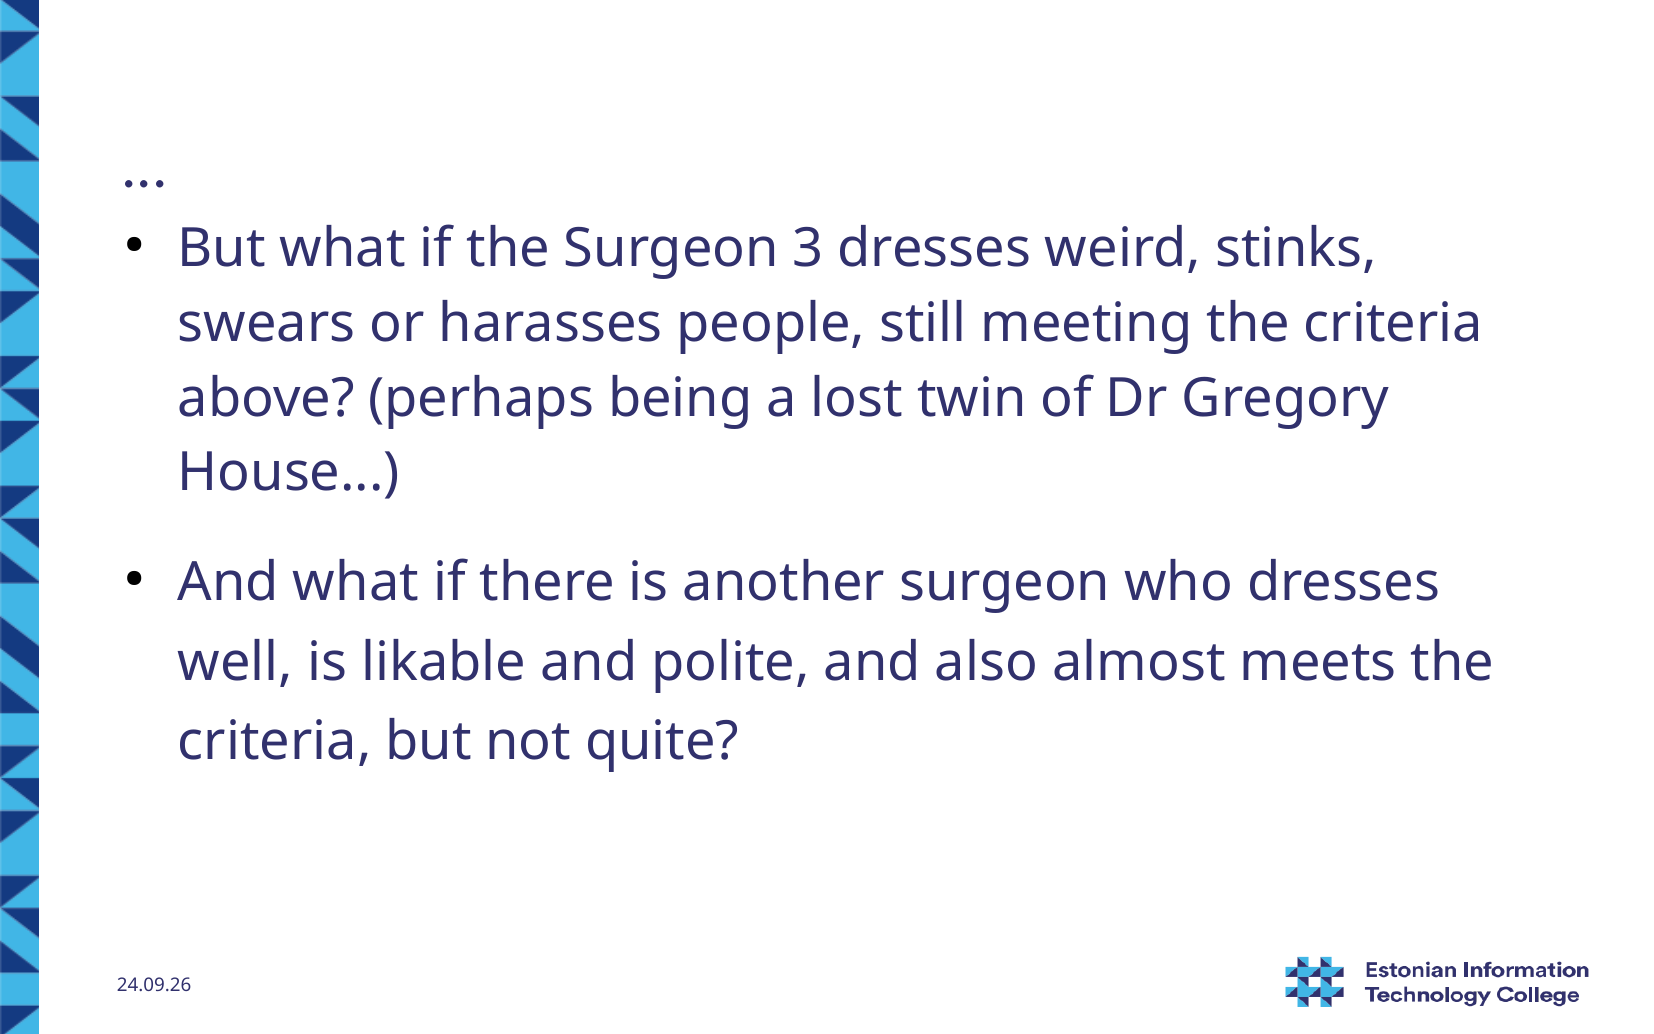

# ...
But what if the Surgeon 3 dresses weird, stinks, swears or harasses people, still meeting the criteria above? (perhaps being a lost twin of Dr Gregory House...)
And what if there is another surgeon who dresses well, is likable and polite, and also almost meets the criteria, but not quite?